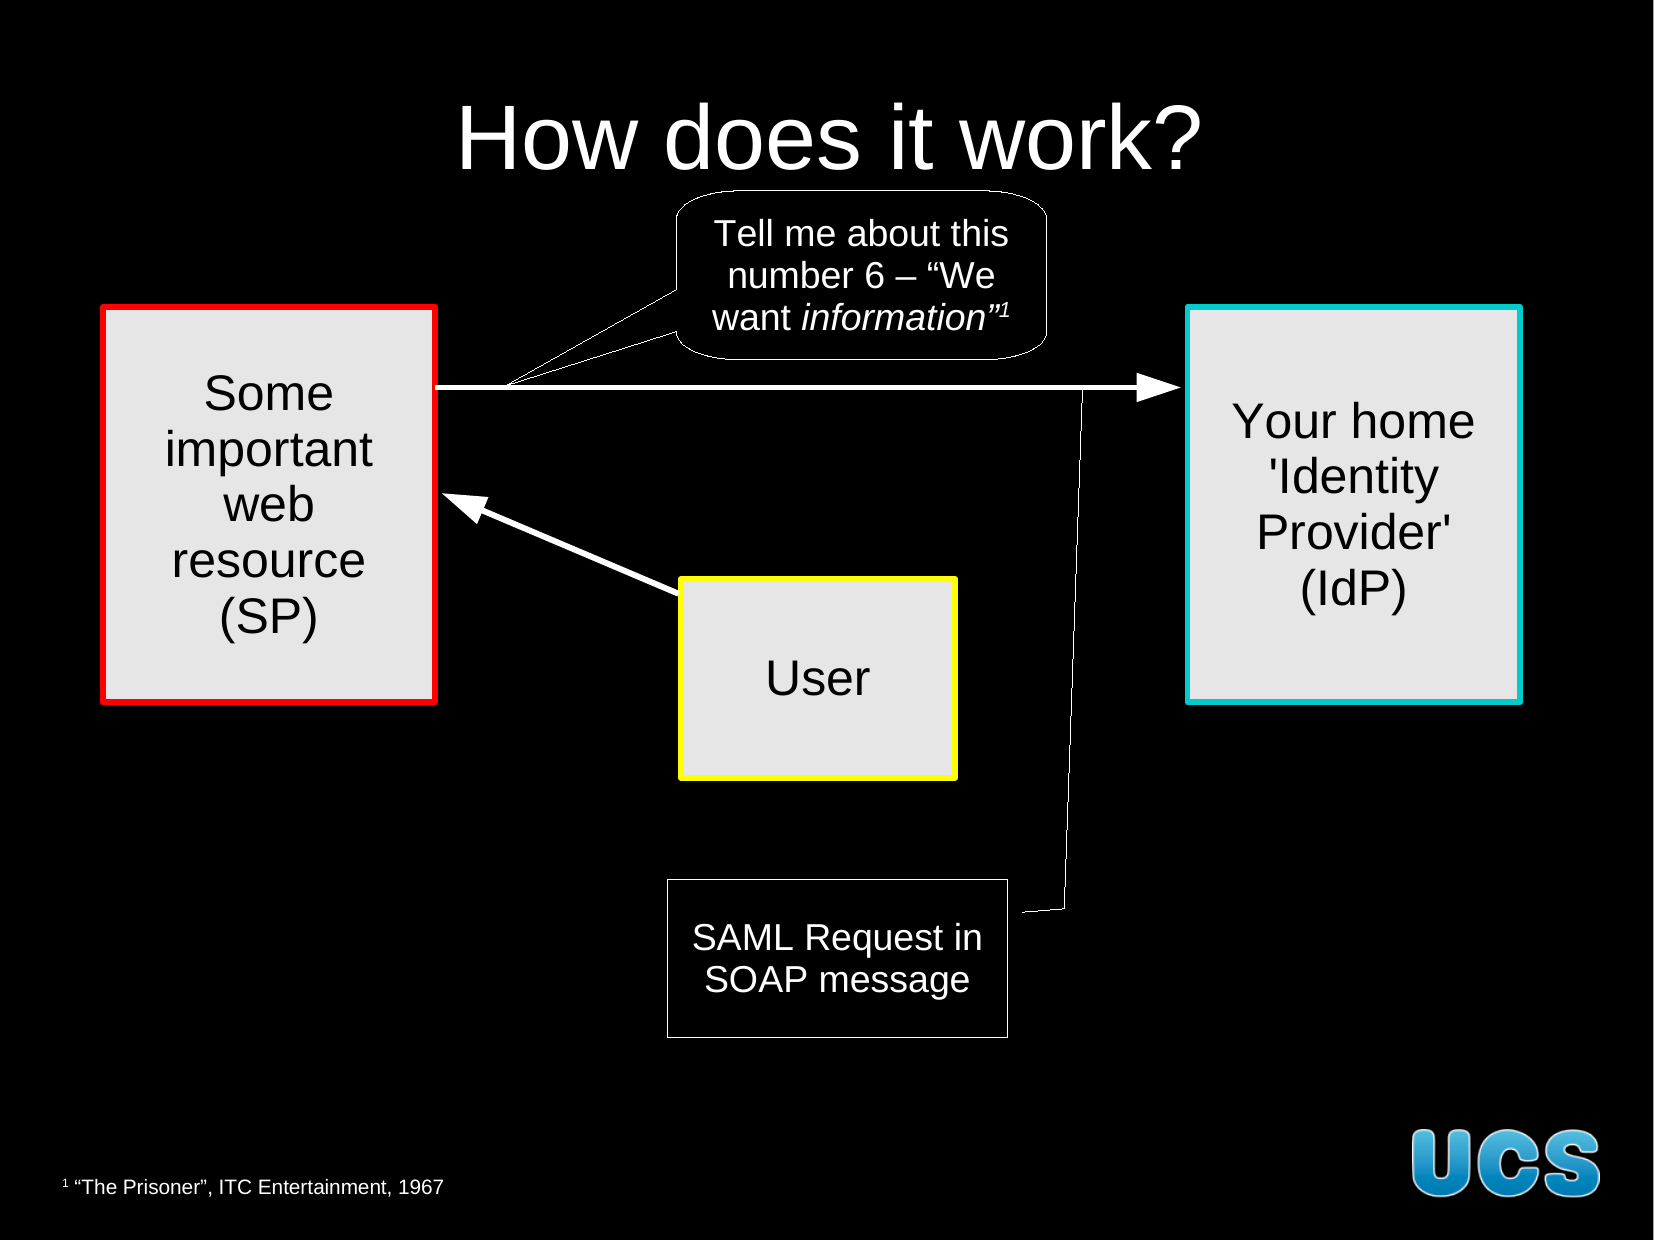

# How does it work?
Tell me about this number 6 – “We want information”1
Some
important
web
resource
(SP)
Your home
'Identity
Provider'
(IdP)
User
SAML Request in SOAP message
1 “The Prisoner”, ITC Entertainment, 1967